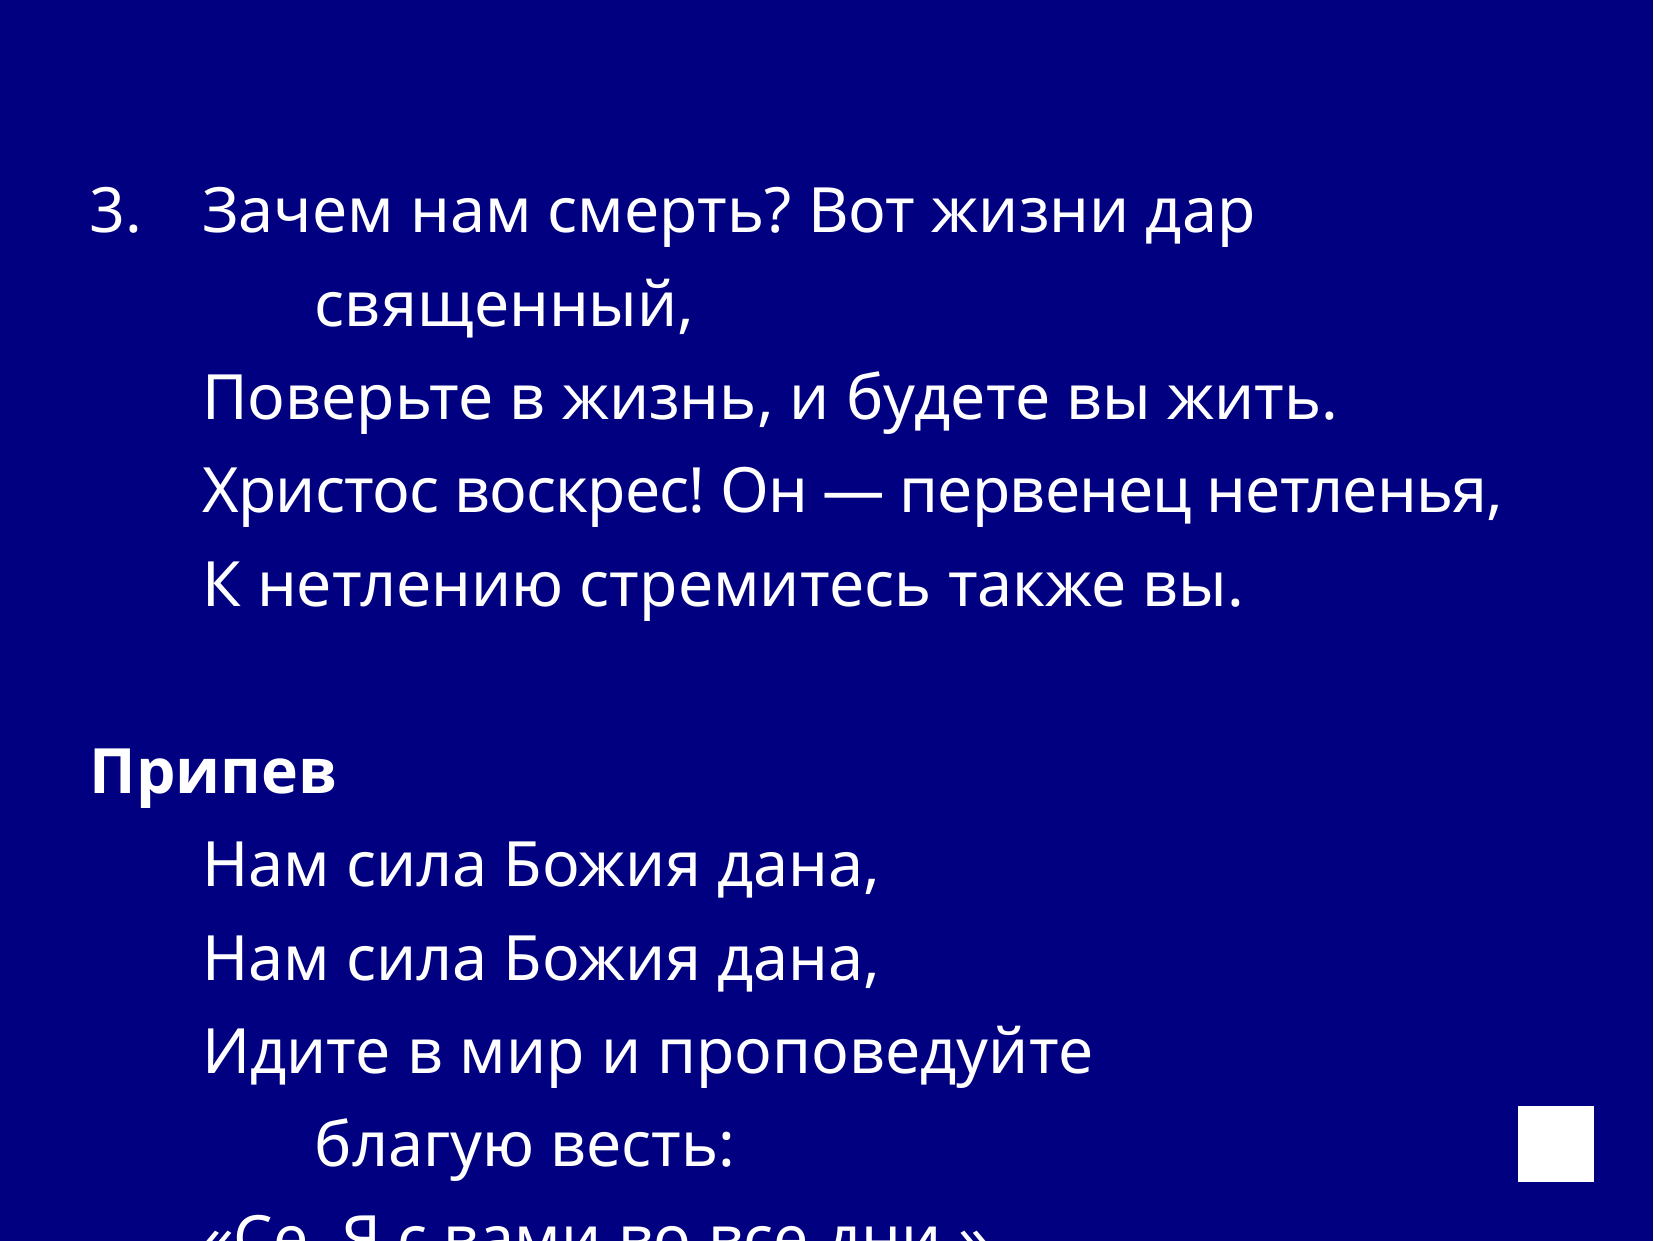

3.	Зачем нам смерть? Вот жизни дар
		священный,
	Поверьте в жизнь, и будете вы жить.
	Христос воскрес! Он — первенец нетленья,
	К нетлению стремитесь также вы.
Припев
	Нам сила Божия дана,
	Нам сила Божия дана,
	Идите в мир и проповедуйте
		благую весть:
	«Се, Я с вами во все дни.»